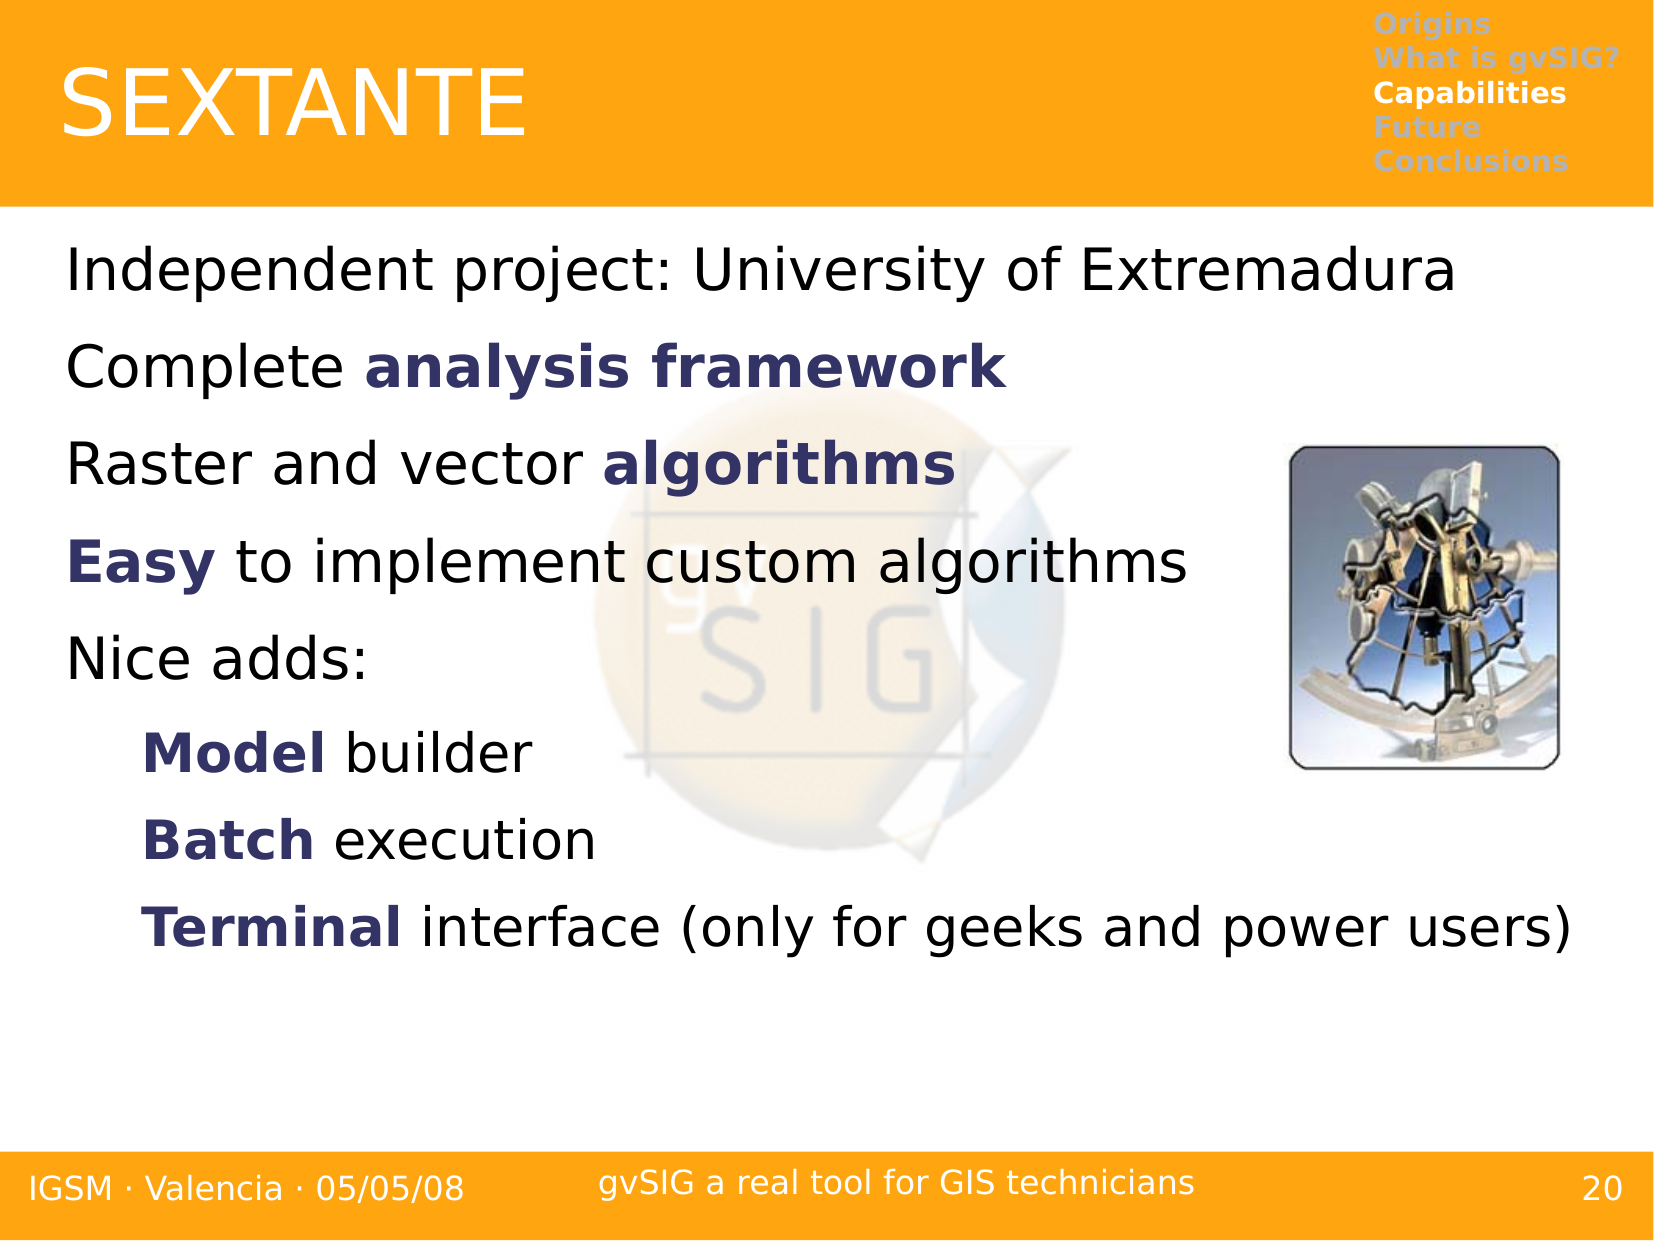

Origins
What is gvSIG?
Capabilities
Future
Conclusions
# SEXTANTE
Independent project: University of Extremadura
Complete analysis framework
Raster and vector algorithms
Easy to implement custom algorithms
Nice adds:
Model builder
Batch execution
Terminal interface (only for geeks and power users)
gvSIG a real tool for GIS technicians
IGSM · Valencia · 05/05/08
20